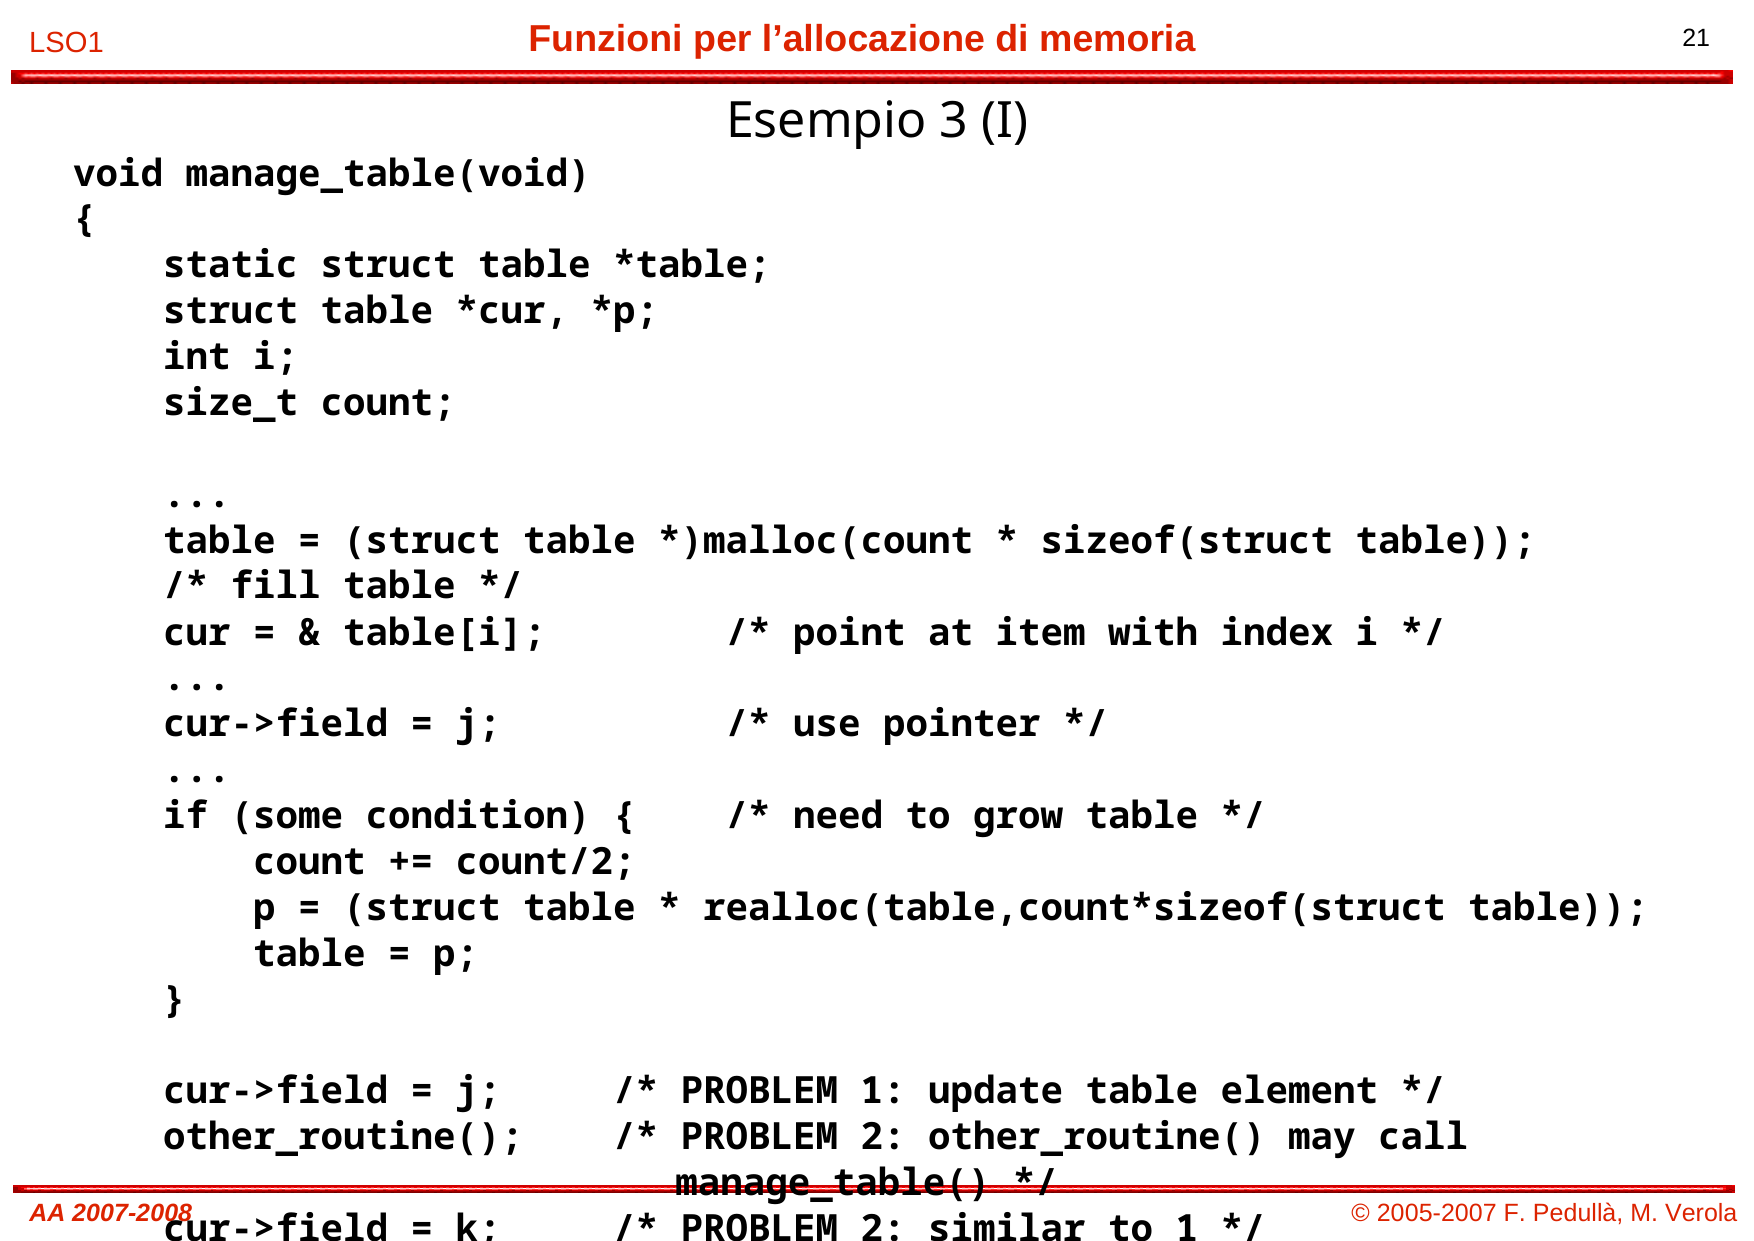

# Esempio 3 (I)
void manage_table(void)
{
 static struct table *table;
 struct table *cur, *p;
 int i;
 size_t count;
 ...
 table = (struct table *)malloc(count * sizeof(struct table));
 /* fill table */
 cur = & table[i]; /* point at item with index i */
 ...
 cur->field = j; /* use pointer */
 ...
 if (some condition) { /* need to grow table */
 count += count/2;
 p = (struct table * realloc(table,count*sizeof(struct table));
 table = p;
 }
 cur->field = j; /* PROBLEM 1: update table element */
 other_routine(); /* PROBLEM 2: other_routine() may call
 manage_table() */
 cur->field = k; /* PROBLEM 2: similar to 1 */
 ...
}